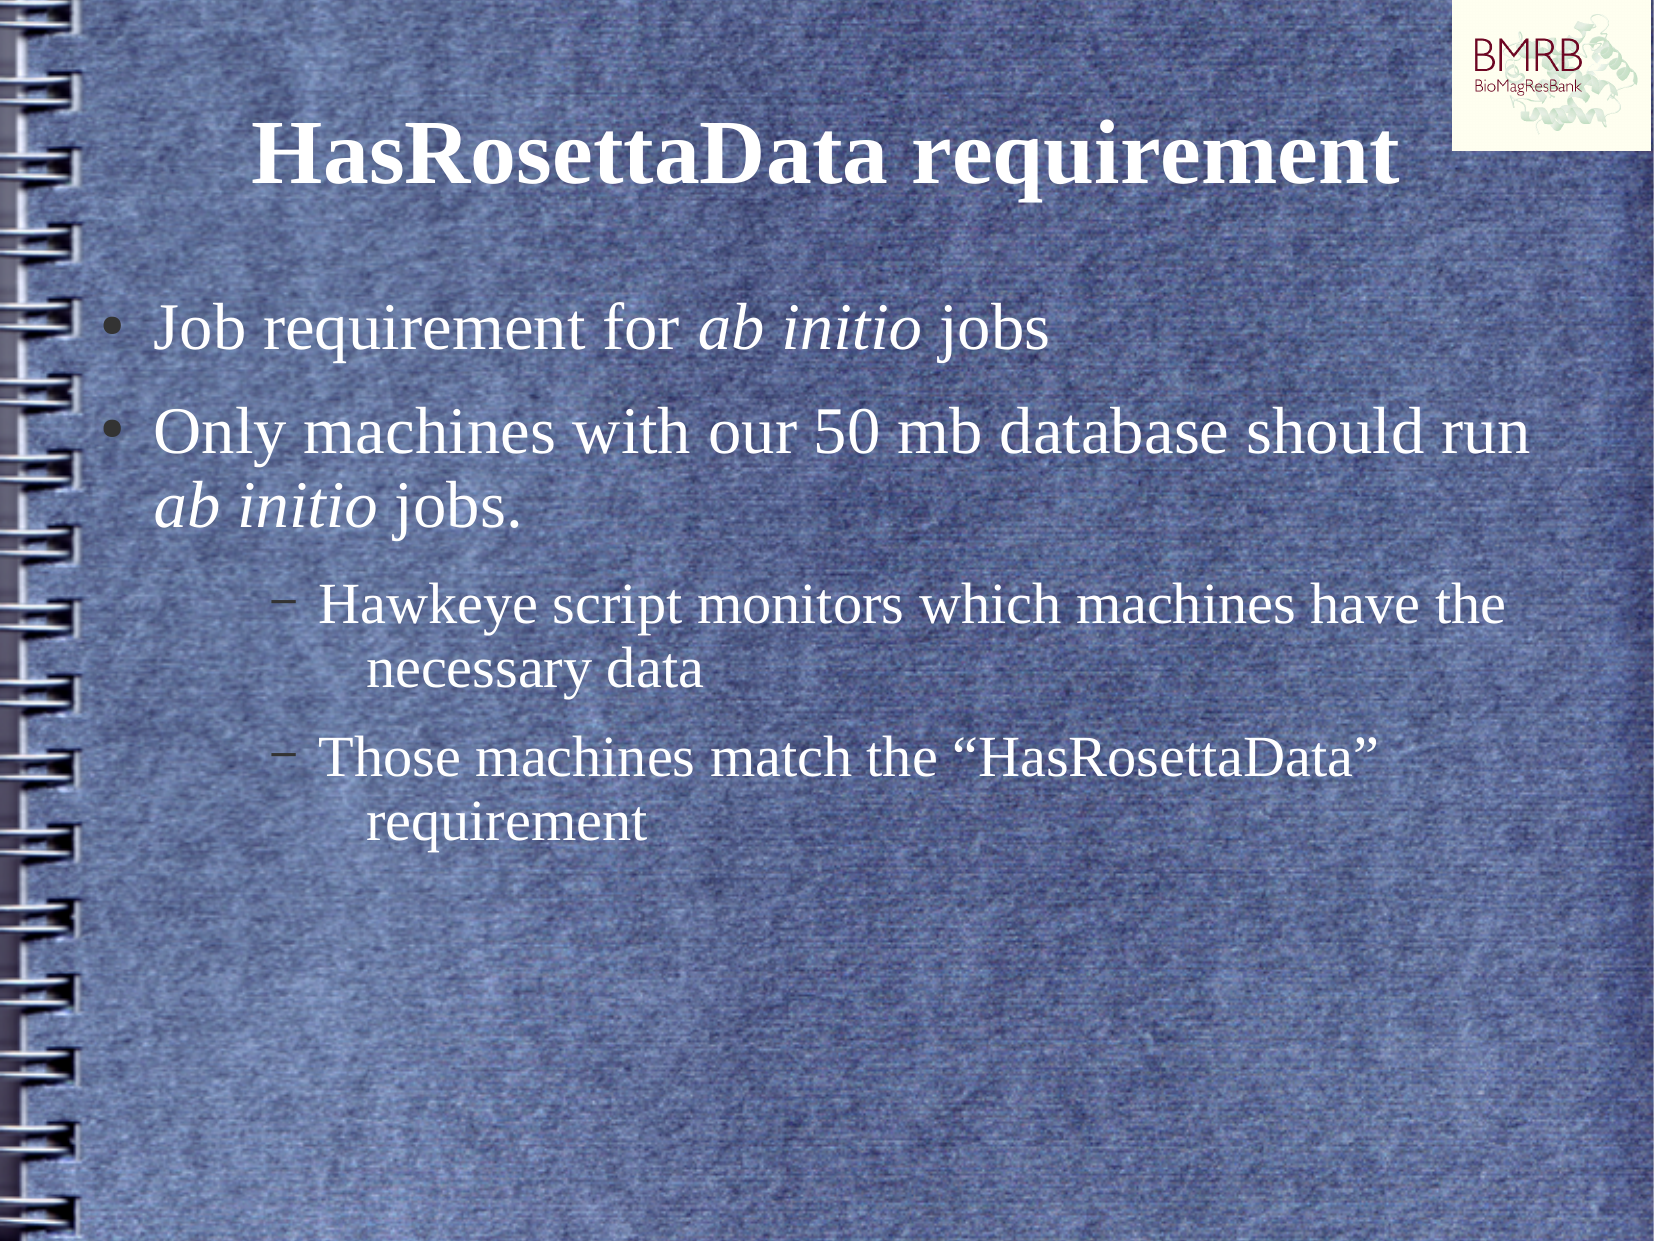

# HasRosettaData requirement
Job requirement for ab initio jobs
Only machines with our 50 mb database should run ab initio jobs.
Hawkeye script monitors which machines have the necessary data
Those machines match the “HasRosettaData” requirement